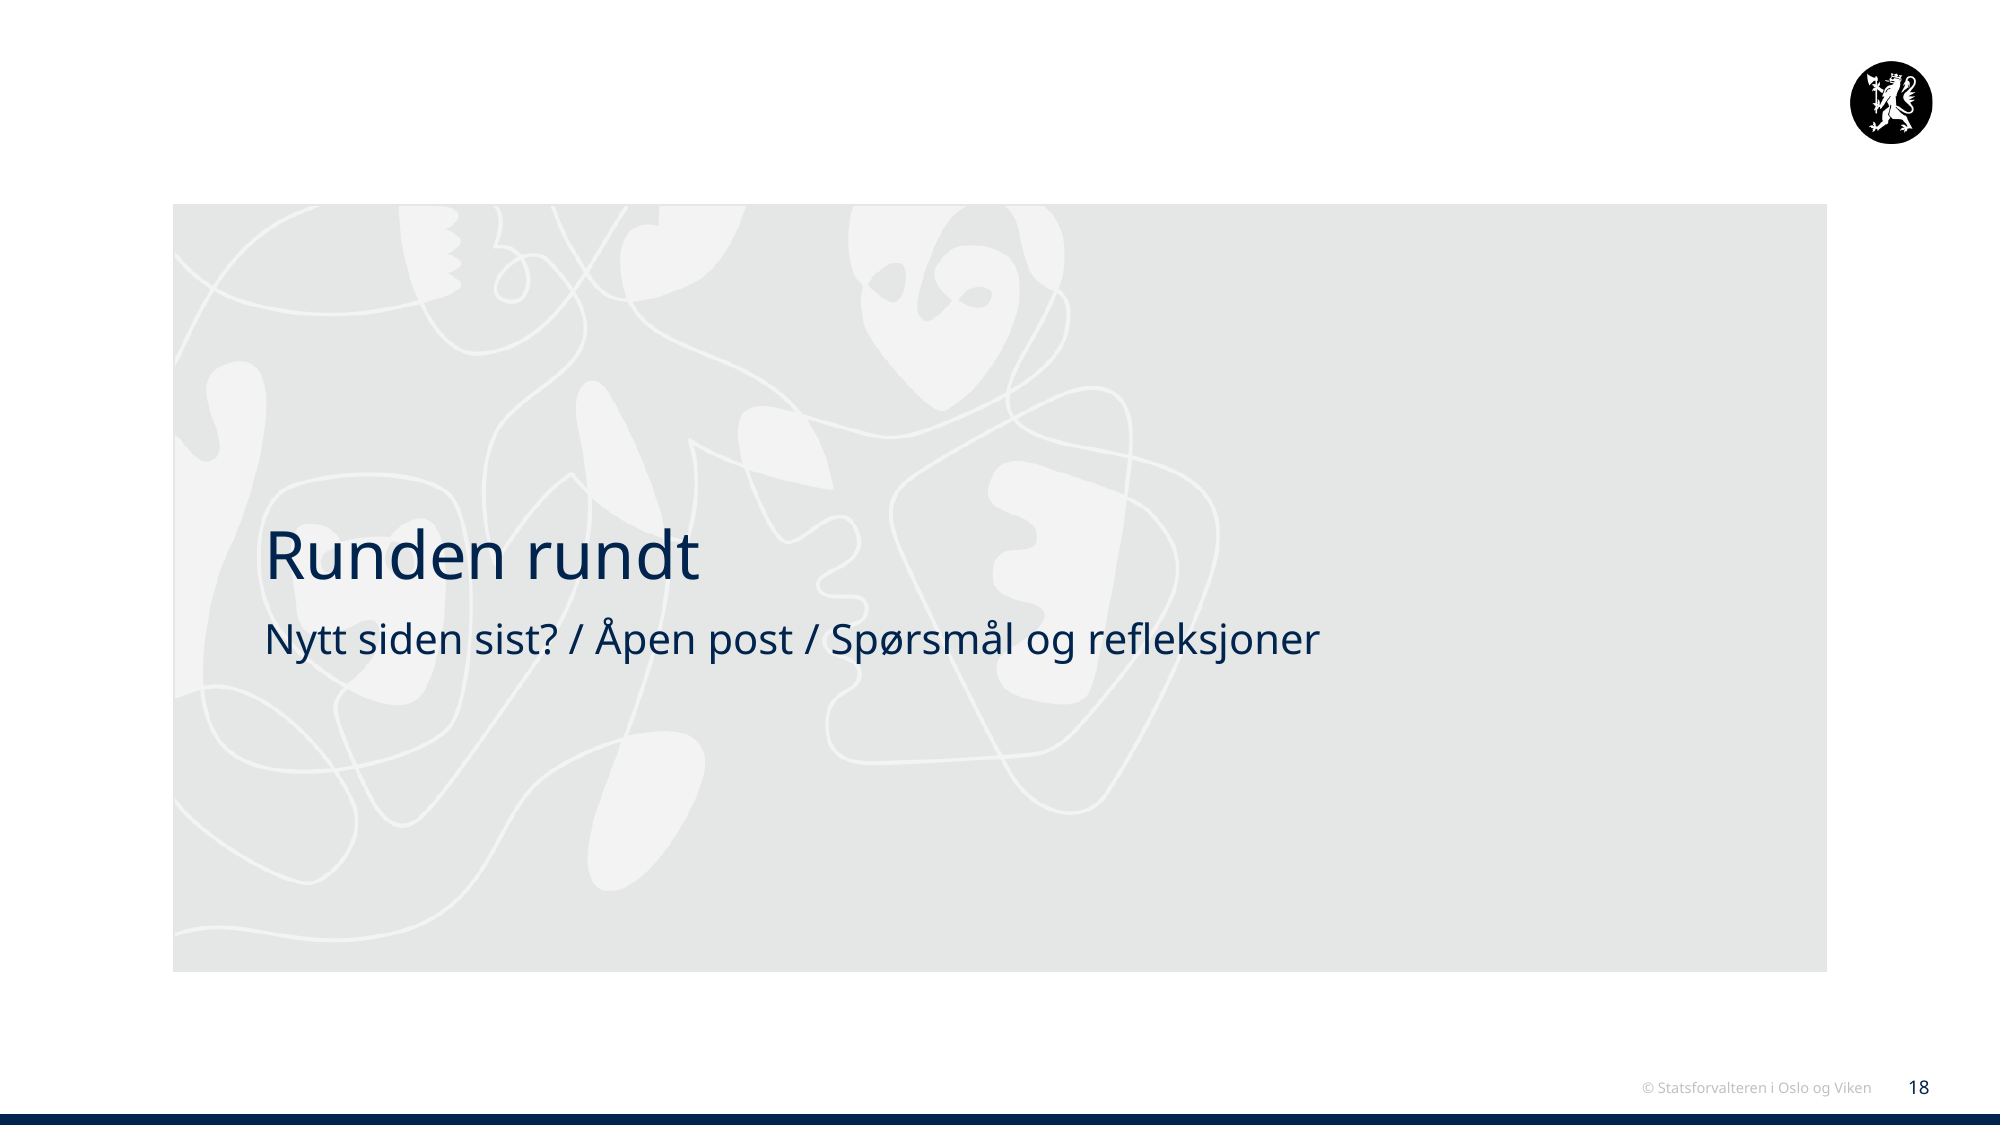

# Runden rundt
Nytt siden sist? / Åpen post / Spørsmål og refleksjoner